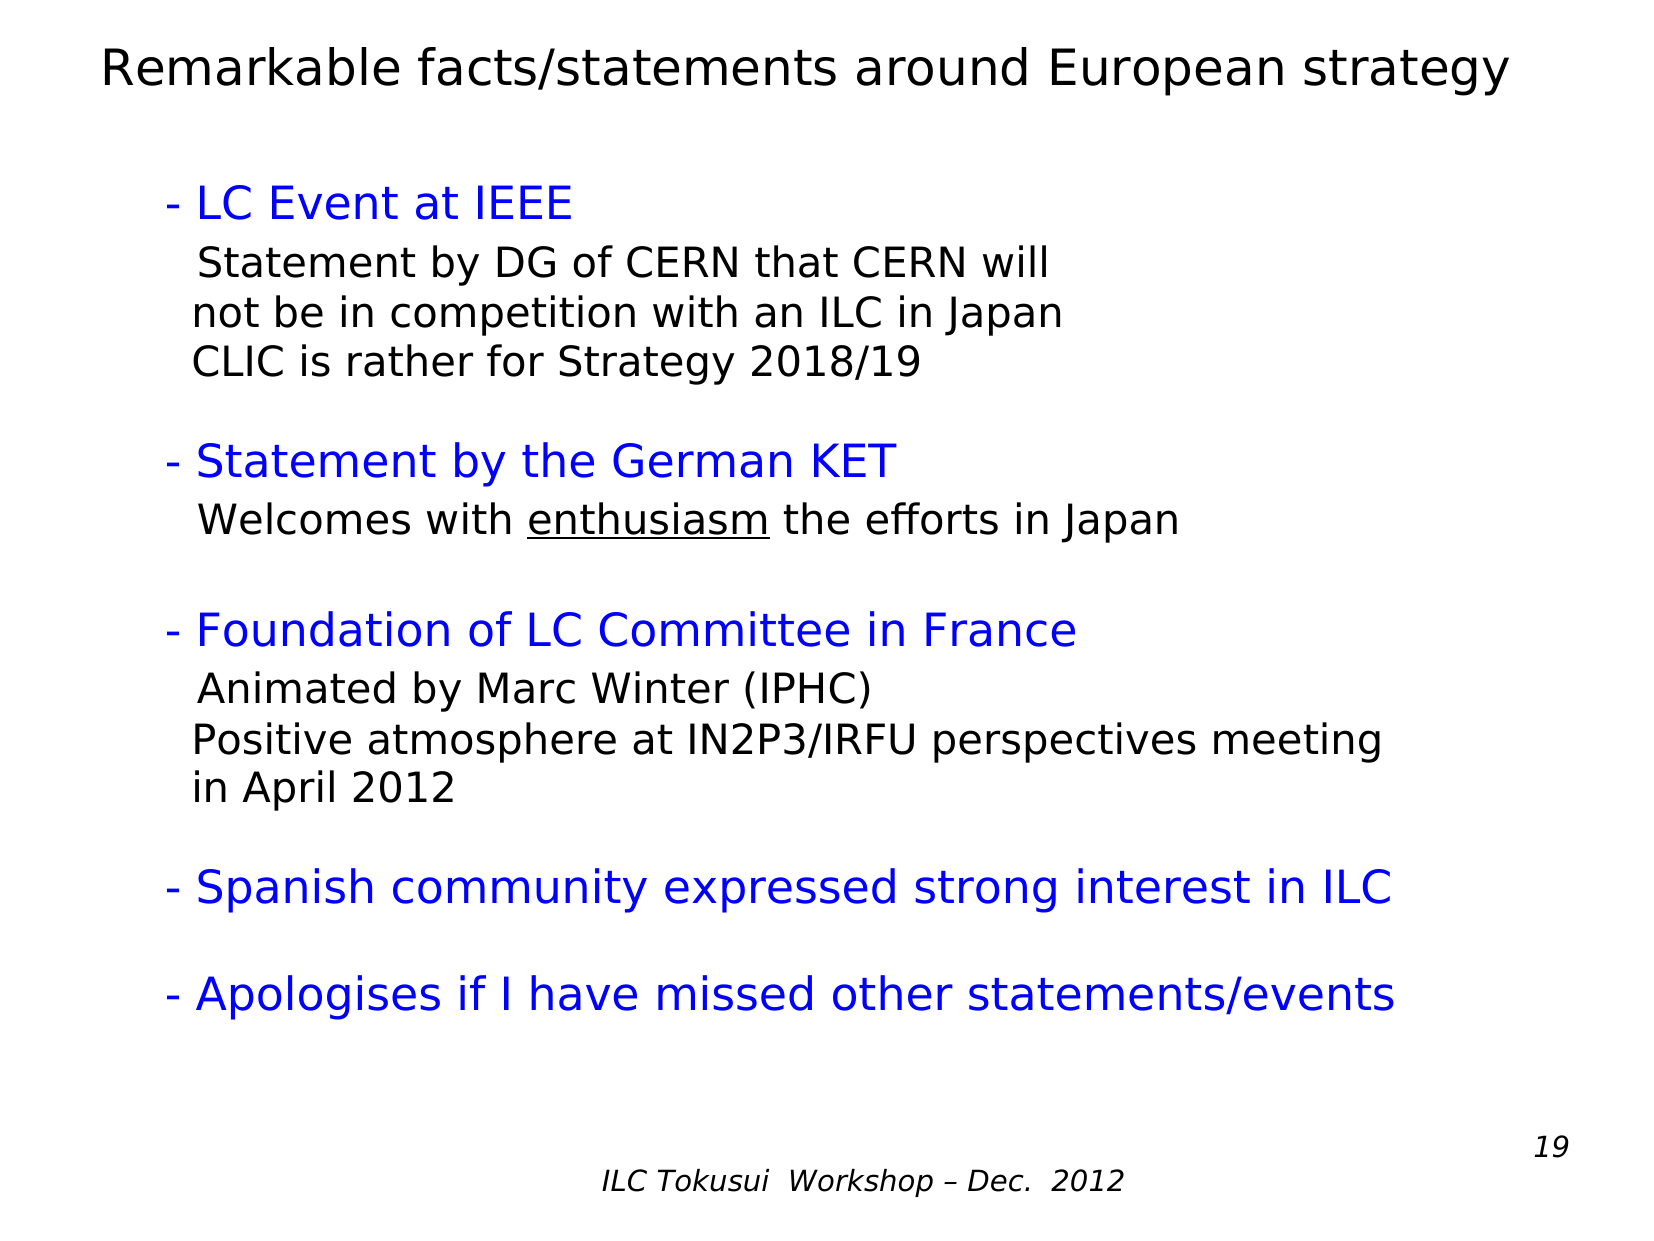

Remarkable facts/statements around European strategy
- LC Event at IEEE
 Statement by DG of CERN that CERN will
 not be in competition with an ILC in Japan
 CLIC is rather for Strategy 2018/19
- Statement by the German KET
 Welcomes with enthusiasm the efforts in Japan
- Foundation of LC Committee in France
 Animated by Marc Winter (IPHC)
 Positive atmosphere at IN2P3/IRFU perspectives meeting
 in April 2012
- Spanish community expressed strong interest in ILC
- Apologises if I have missed other statements/events
FCPPL Workshop - March 2012
19